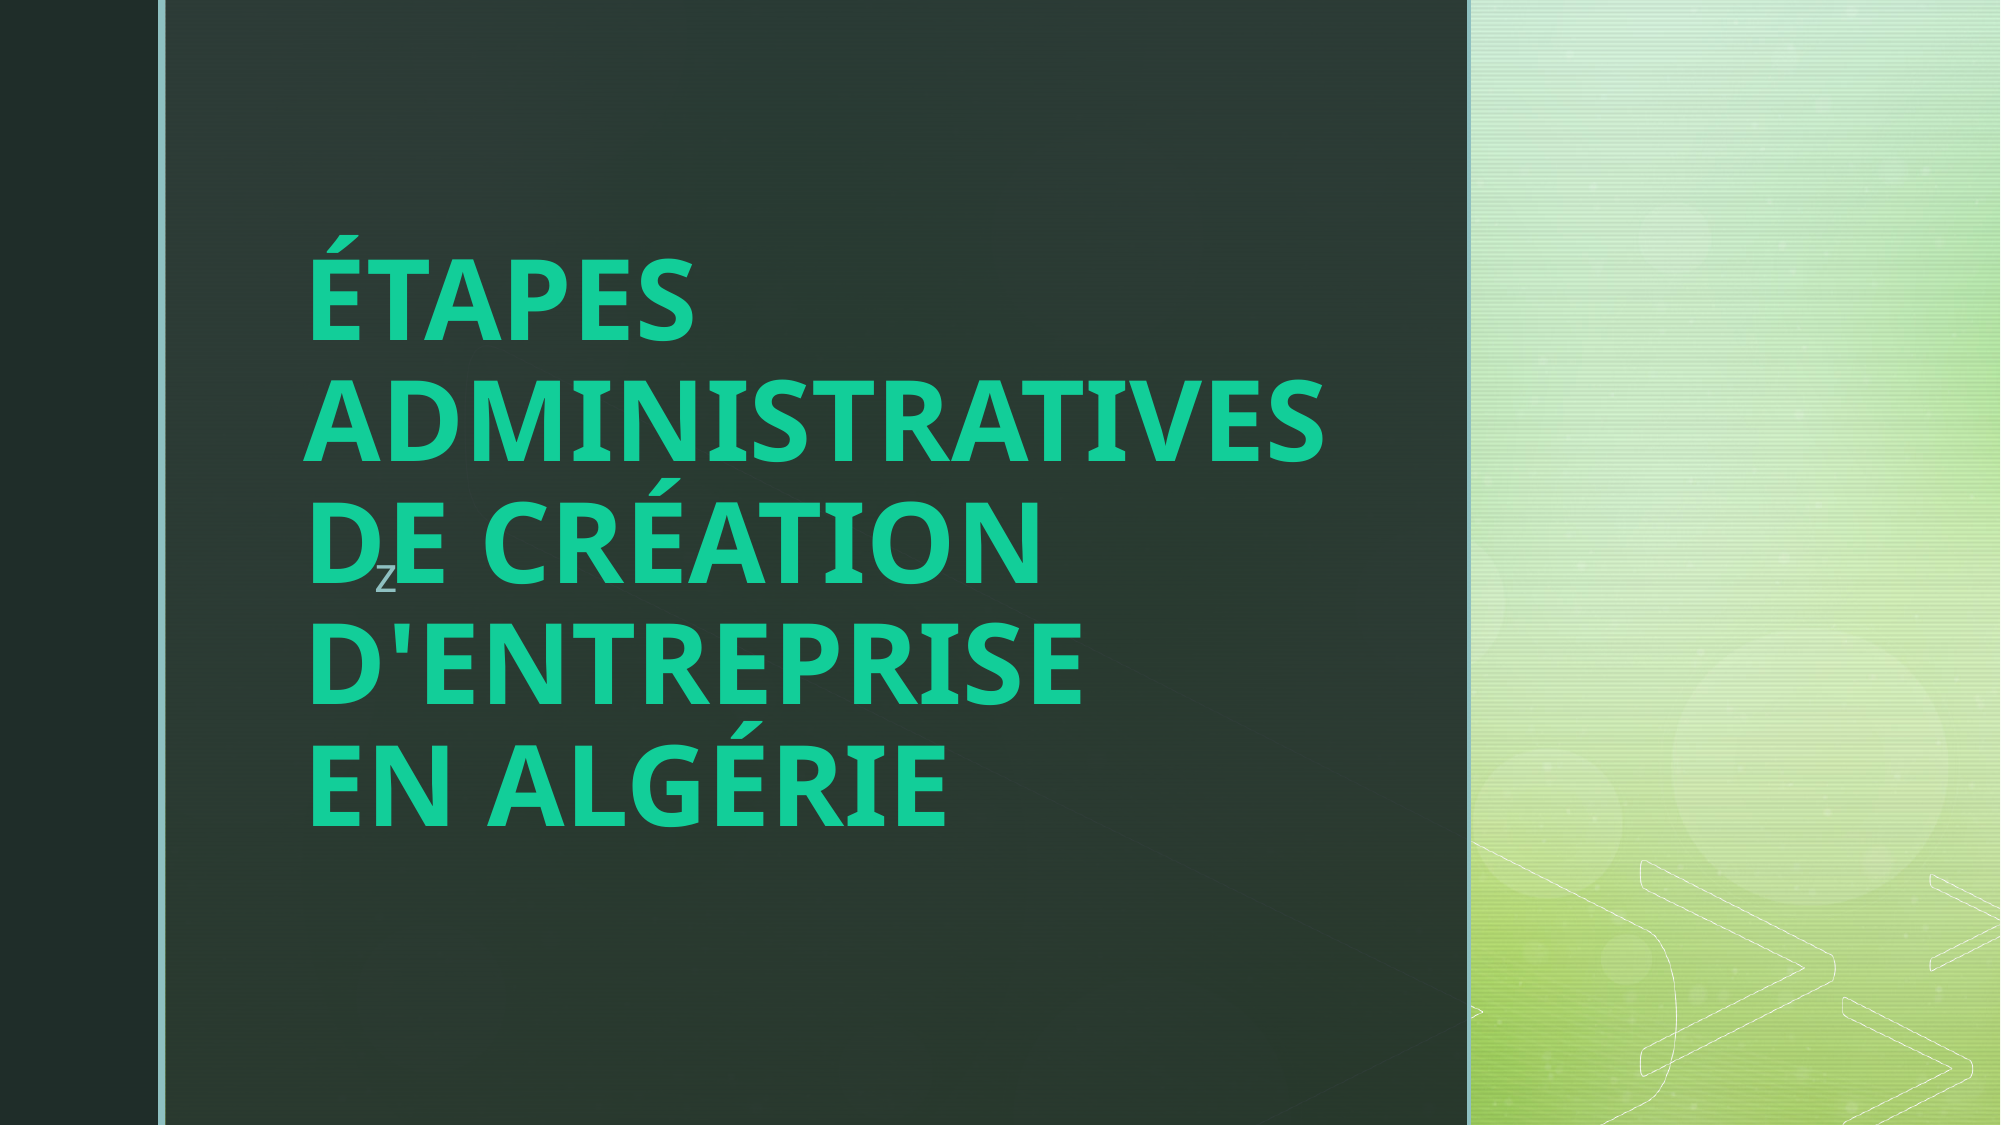

# ÉTAPES ADMINISTRATIVES DE CRÉATION D'ENTREPRISE EN ALGÉRIE